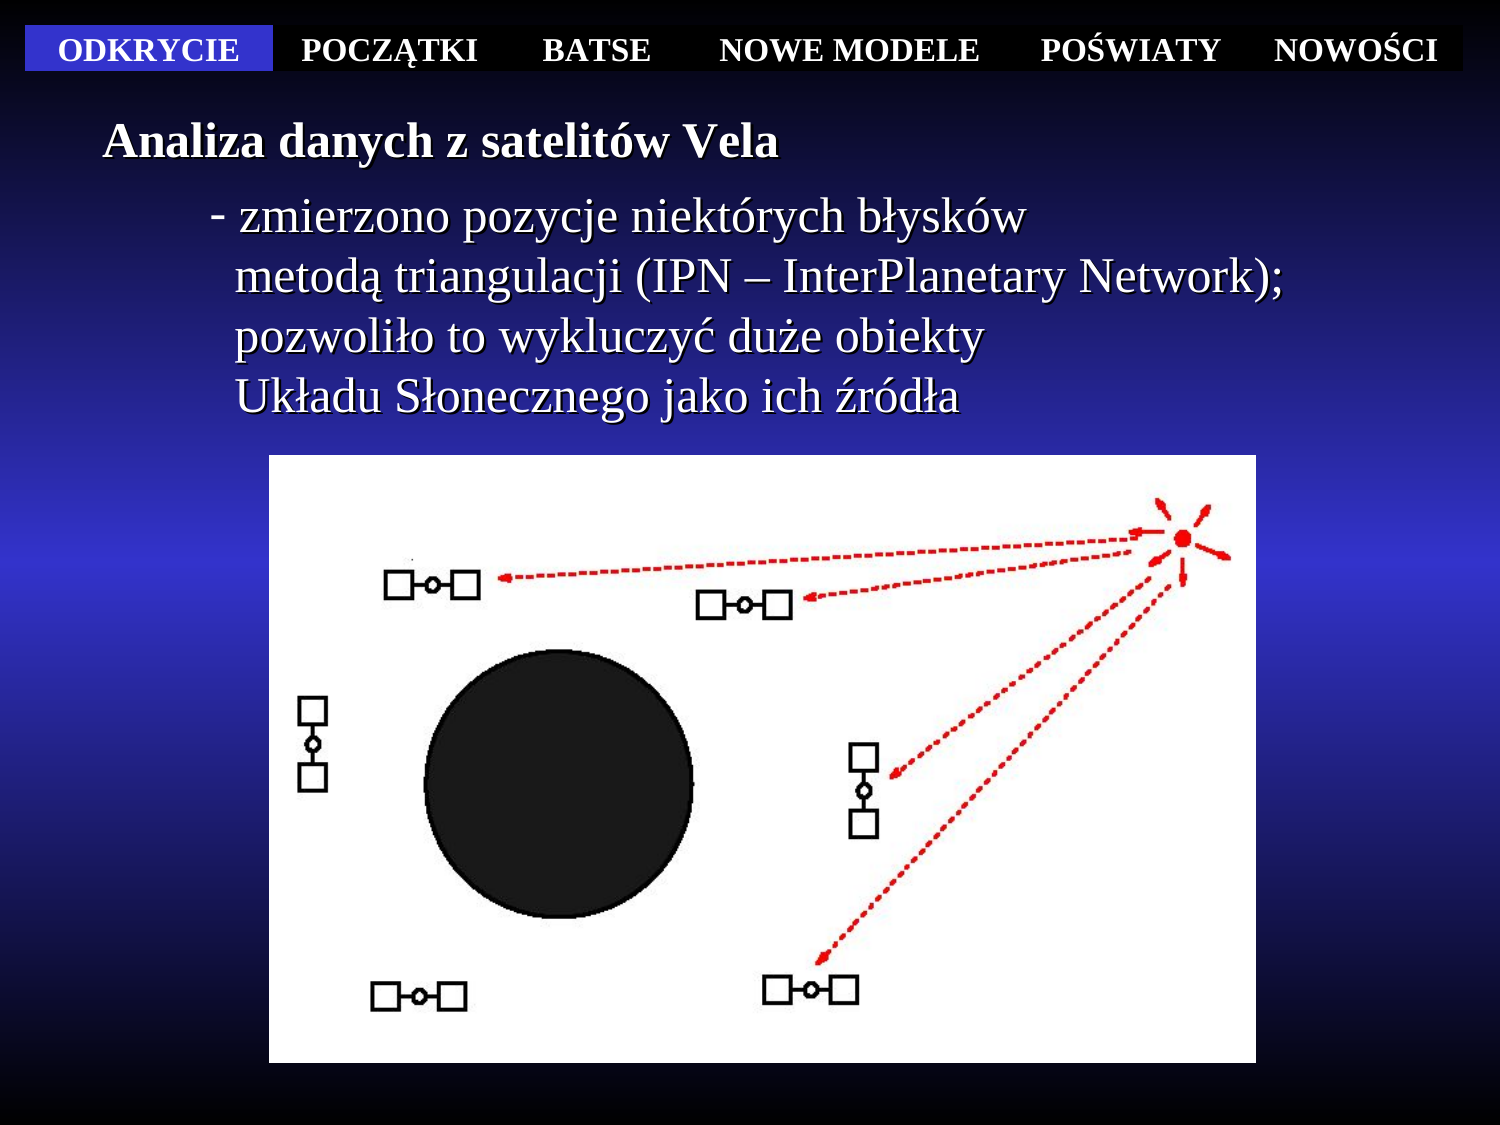

| ODKRYCIE | POCZĄTKI | BATSE | NOWE MODELE | POŚWIATY | NOWOŚCI |
| --- | --- | --- | --- | --- | --- |
Analiza danych z satelitów Vela
 zmierzono pozycje niektórych błysków
 metodą triangulacji (IPN – InterPlanetary Network);
 pozwoliło to wykluczyć duże obiekty
 Układu Słonecznego jako ich źródła